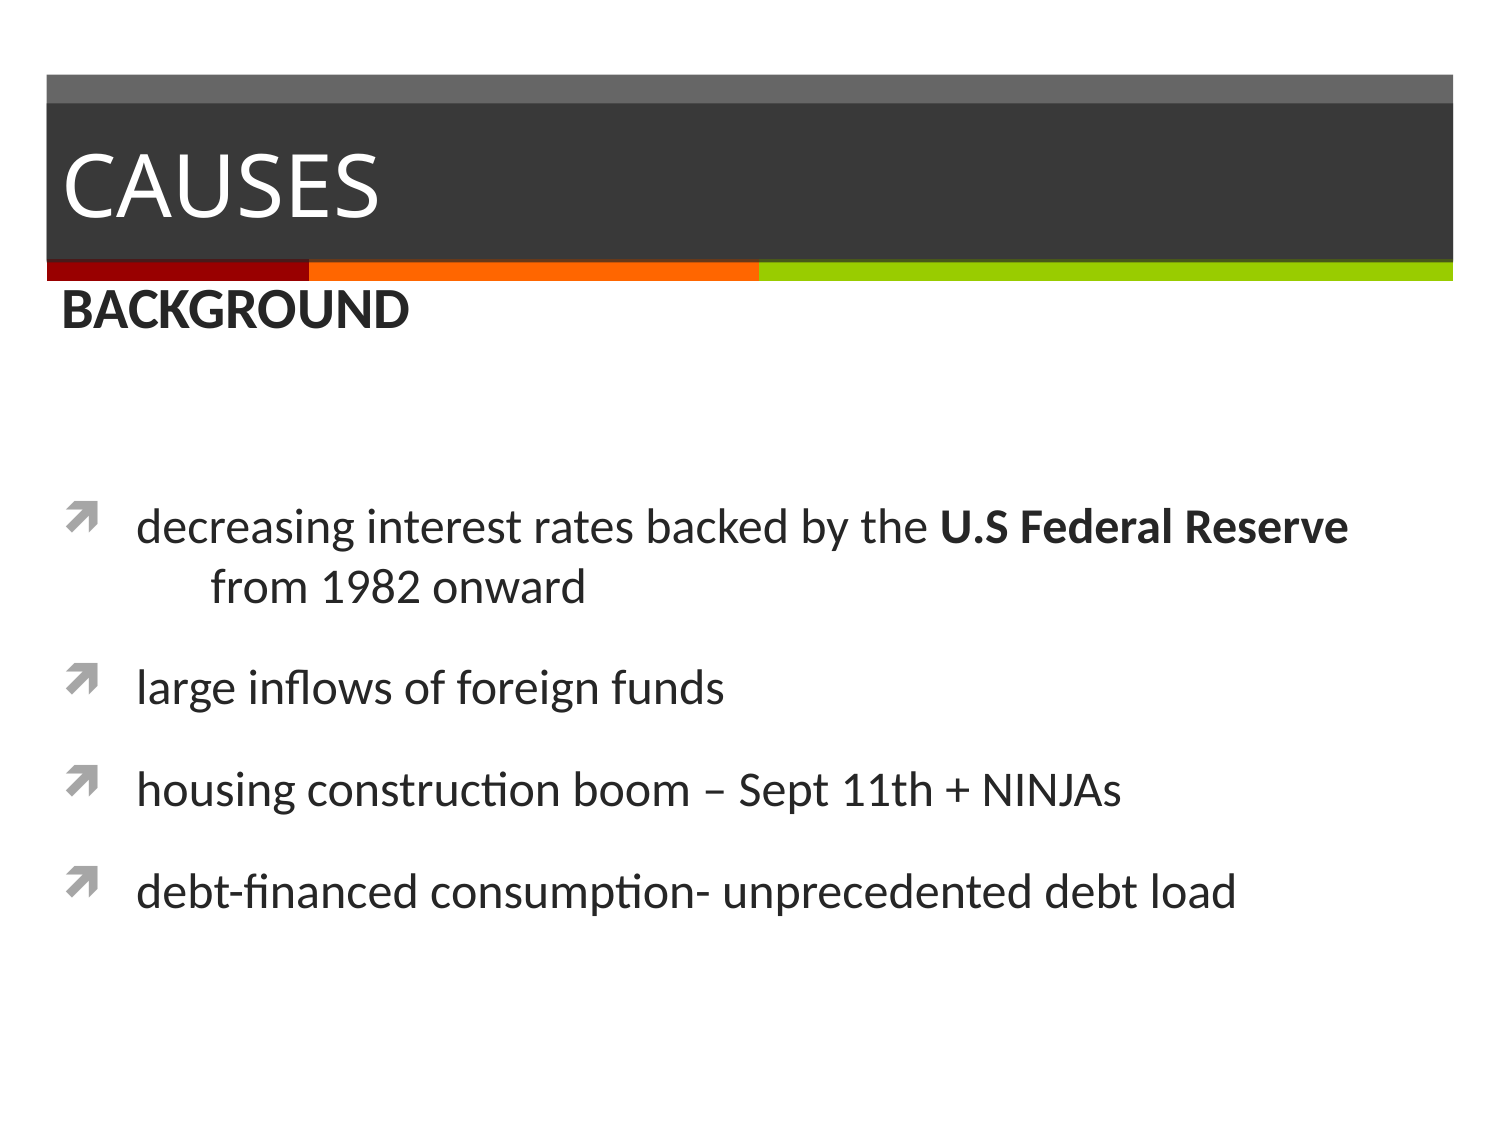

CAUSES
BACKGROUND
decreasing interest rates backed by the U.S Federal Reserve from 1982 onward
large inflows of foreign funds
housing construction boom – Sept 11th + NINJAs
debt-financed consumption- unprecedented debt load